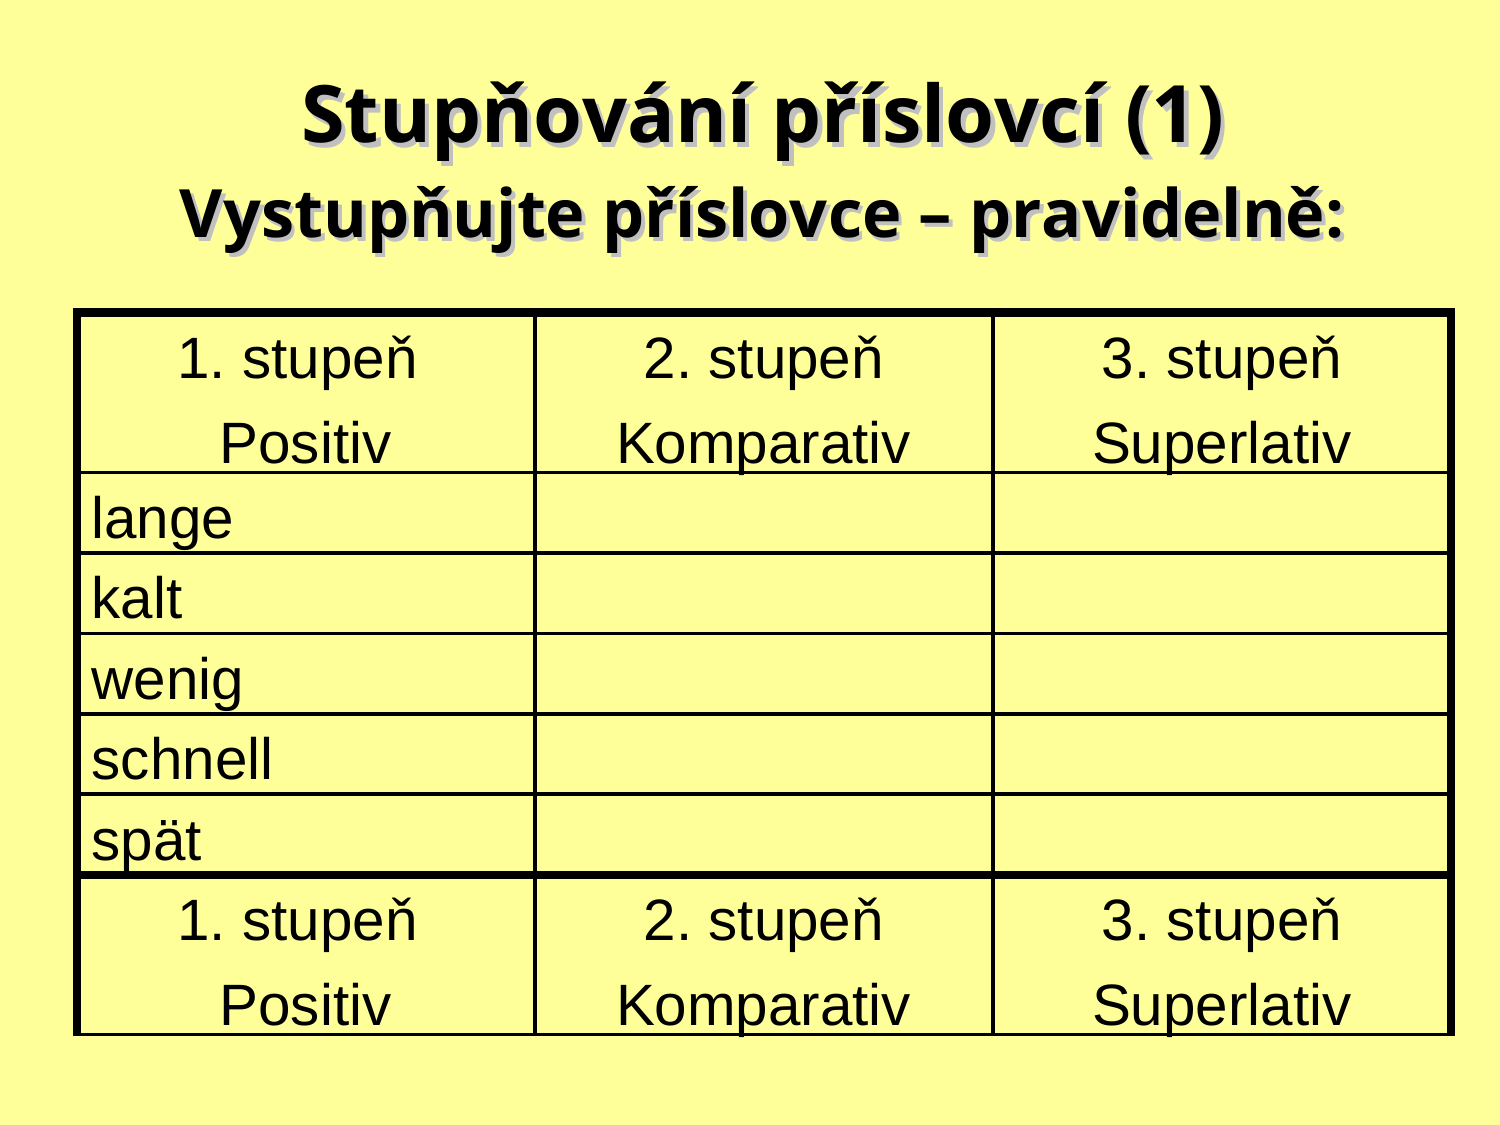

# Stupňování příslovcí (1) Vystupňujte příslovce – pravidelně:
| 1. stupeň Positiv | 2. stupeň Komparativ | 3. stupeň Superlativ |
| --- | --- | --- |
| lange | | |
| kalt | | |
| wenig | | |
| schnell | | |
| spät | | |
| 1. stupeň Positiv | 2. stupeň Komparativ | 3. stupeň Superlativ |